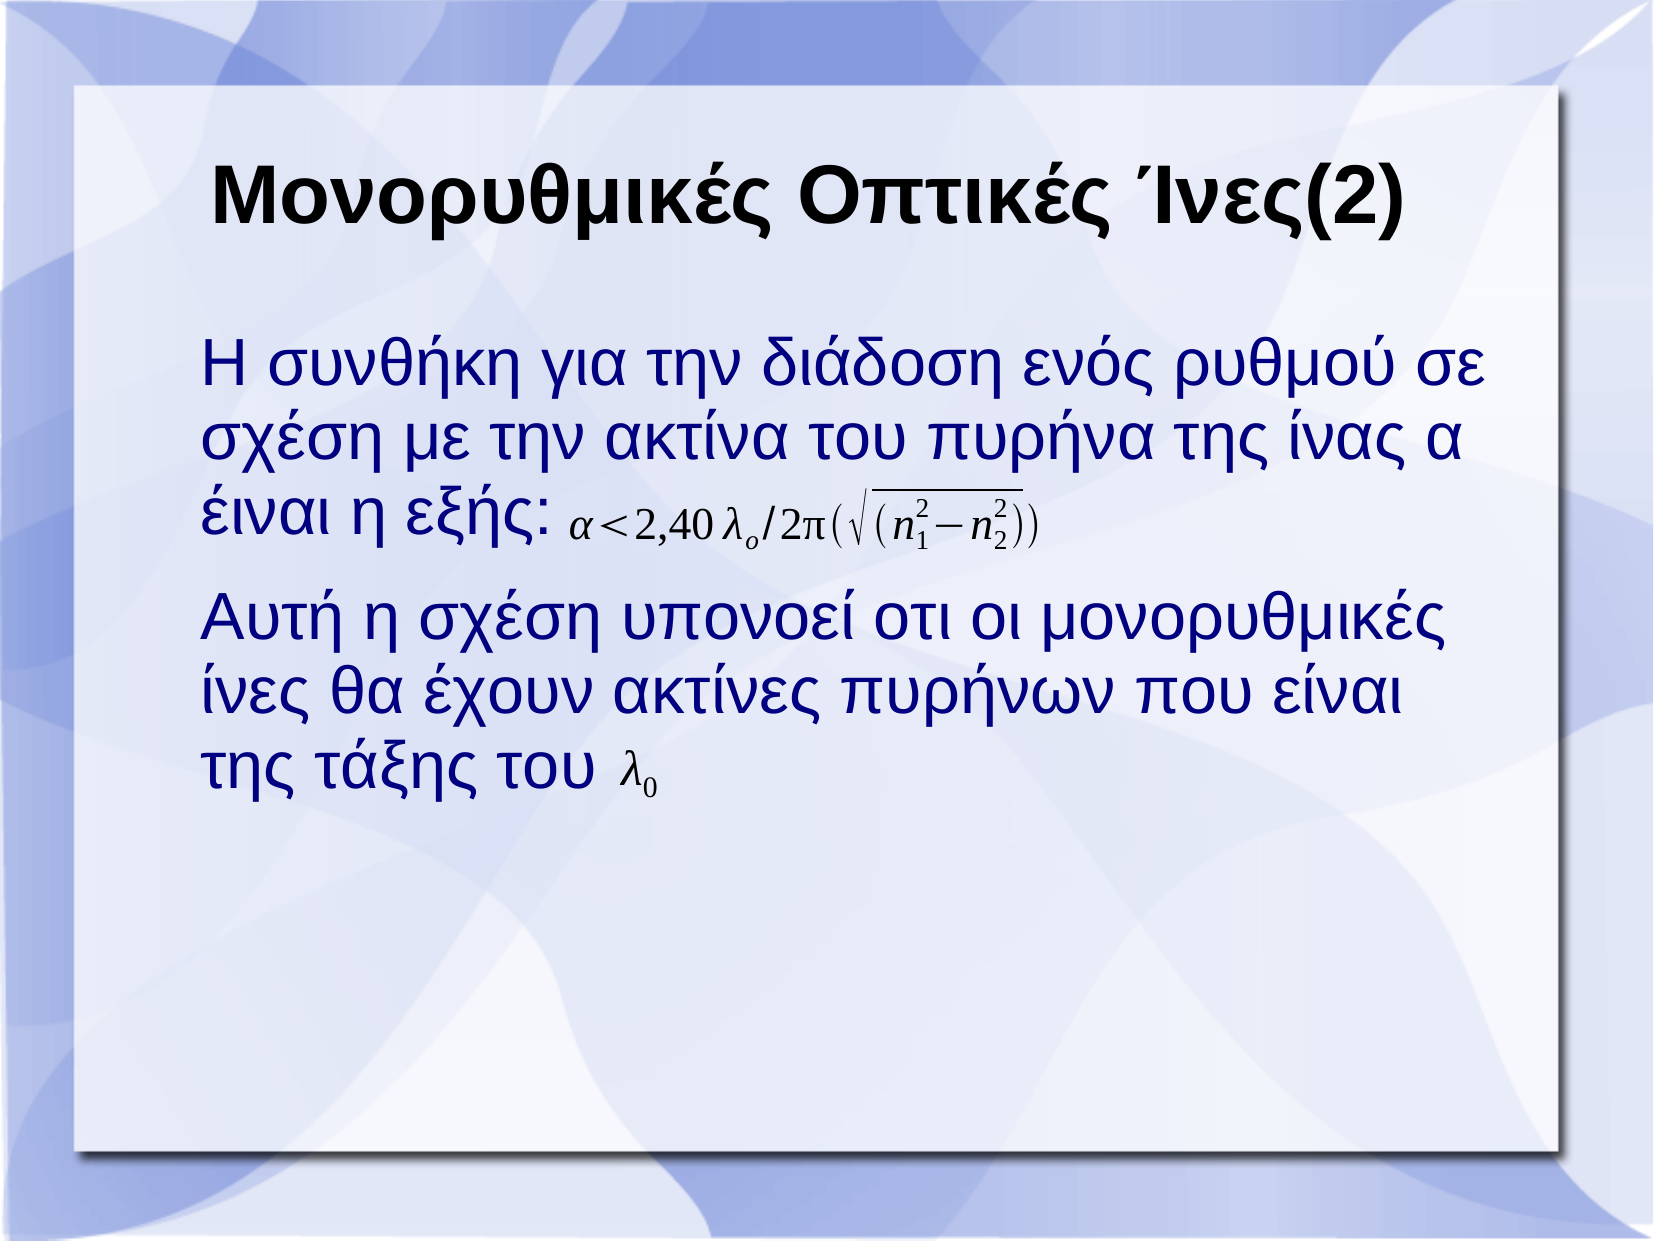

# Μονορυθμικές Οπτικές Ίνες(2)
Η συνθήκη για την διάδοση ενός ρυθμού σε σχέση με την ακτίνα του πυρήνα της ίνας α έιναι η εξής:
Αυτή η σχέση υπονοεί οτι οι μονορυθμικές ίνες θα έχουν ακτίνες πυρήνων που είναι της τάξης του